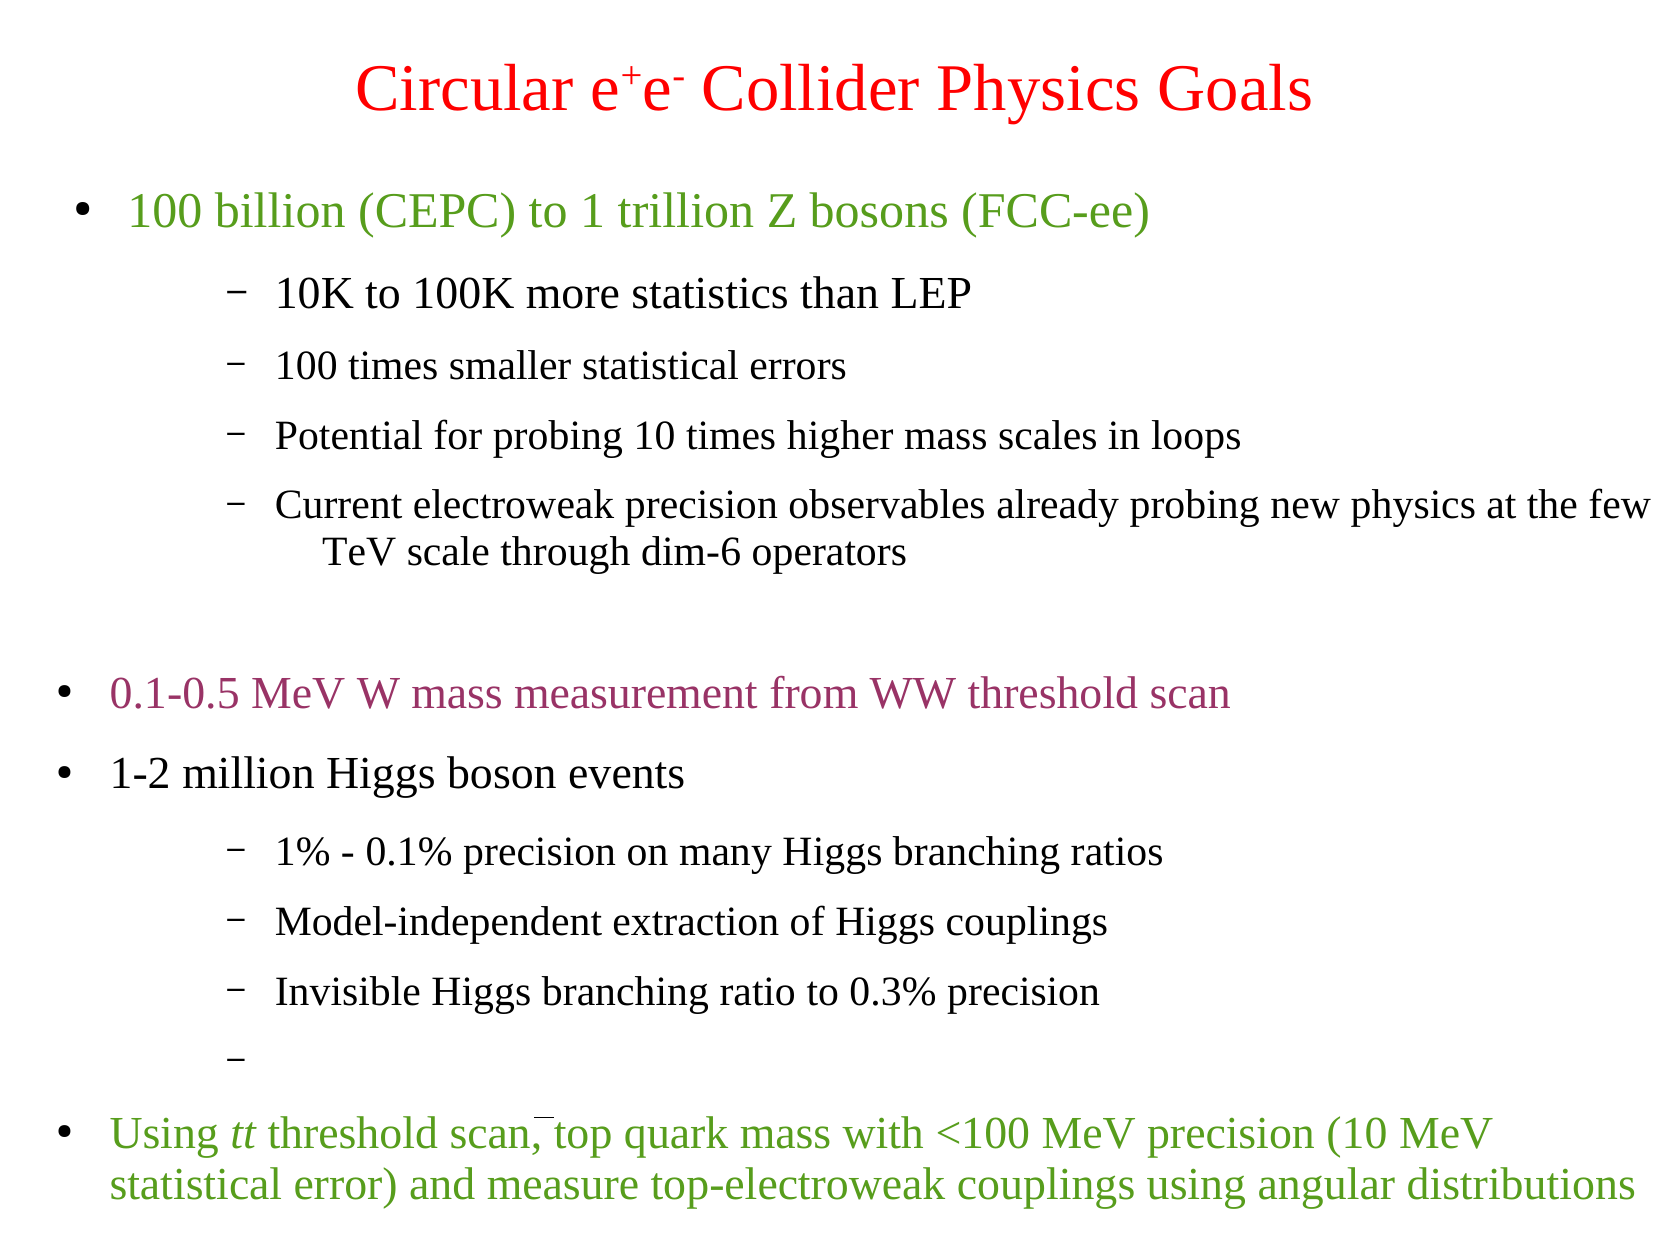

# Circular e+e- Collider Physics Goals
100 billion (CEPC) to 1 trillion Z bosons (FCC-ee)
10K to 100K more statistics than LEP
100 times smaller statistical errors
Potential for probing 10 times higher mass scales in loops
Current electroweak precision observables already probing new physics at the few TeV scale through dim-6 operators
0.1-0.5 MeV W mass measurement from WW threshold scan
1-2 million Higgs boson events
1% - 0.1% precision on many Higgs branching ratios
Model-independent extraction of Higgs couplings
Invisible Higgs branching ratio to 0.3% precision
Using tt threshold scan, top quark mass with <100 MeV precision (10 MeV statistical error) and measure top-electroweak couplings using angular distributions